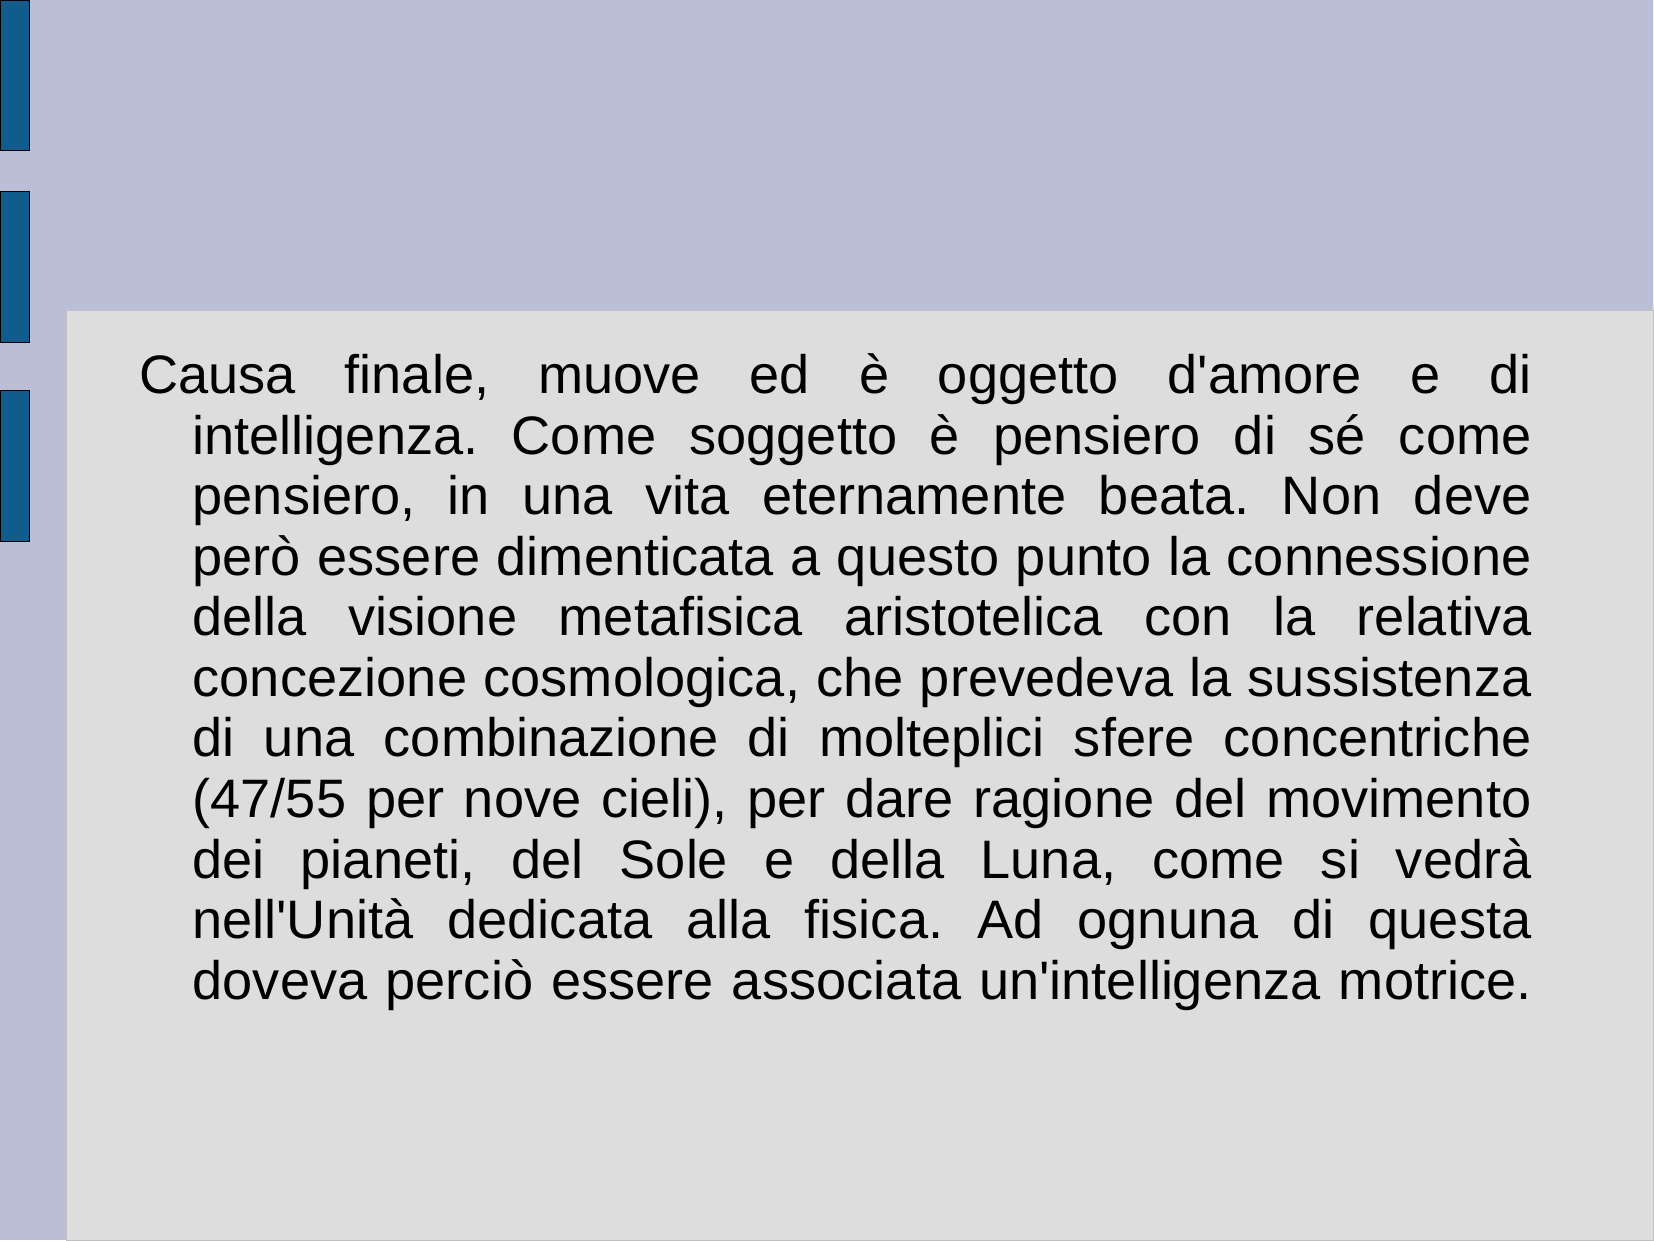

#
Causa finale, muove ed è oggetto d'amore e di intelligenza. Come soggetto è pensiero di sé come pensiero, in una vita eternamente beata. Non deve però essere dimenticata a questo punto la connessione della visione metafisica aristotelica con la relativa concezione cosmologica, che prevedeva la sussistenza di una combinazione di molteplici sfere concentriche (47/55 per nove cieli), per dare ragione del movimento dei pianeti, del Sole e della Luna, come si vedrà nell'Unità dedicata alla fisica. Ad ognuna di questa doveva perciò essere associata un'intelligenza motrice.